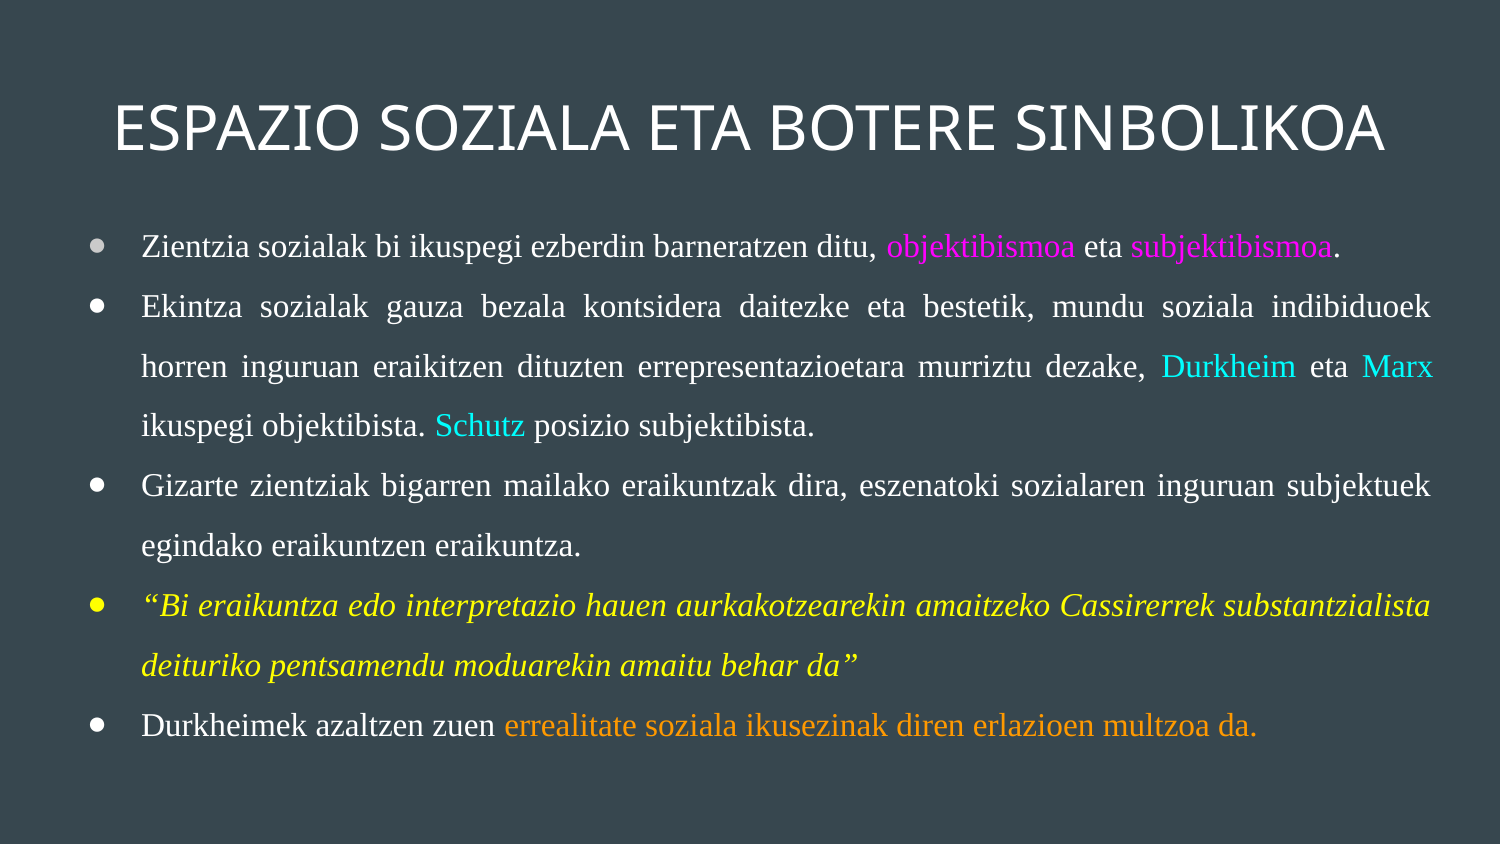

# ESPAZIO SOZIALA ETA BOTERE SINBOLIKOA
Zientzia sozialak bi ikuspegi ezberdin barneratzen ditu, objektibismoa eta subjektibismoa.
Ekintza sozialak gauza bezala kontsidera daitezke eta bestetik, mundu soziala indibiduoek horren inguruan eraikitzen dituzten errepresentazioetara murriztu dezake, Durkheim eta Marx ikuspegi objektibista. Schutz posizio subjektibista.
Gizarte zientziak bigarren mailako eraikuntzak dira, eszenatoki sozialaren inguruan subjektuek egindako eraikuntzen eraikuntza.
“Bi eraikuntza edo interpretazio hauen aurkakotzearekin amaitzeko Cassirerrek substantzialista deituriko pentsamendu moduarekin amaitu behar da”
Durkheimek azaltzen zuen errealitate soziala ikusezinak diren erlazioen multzoa da.